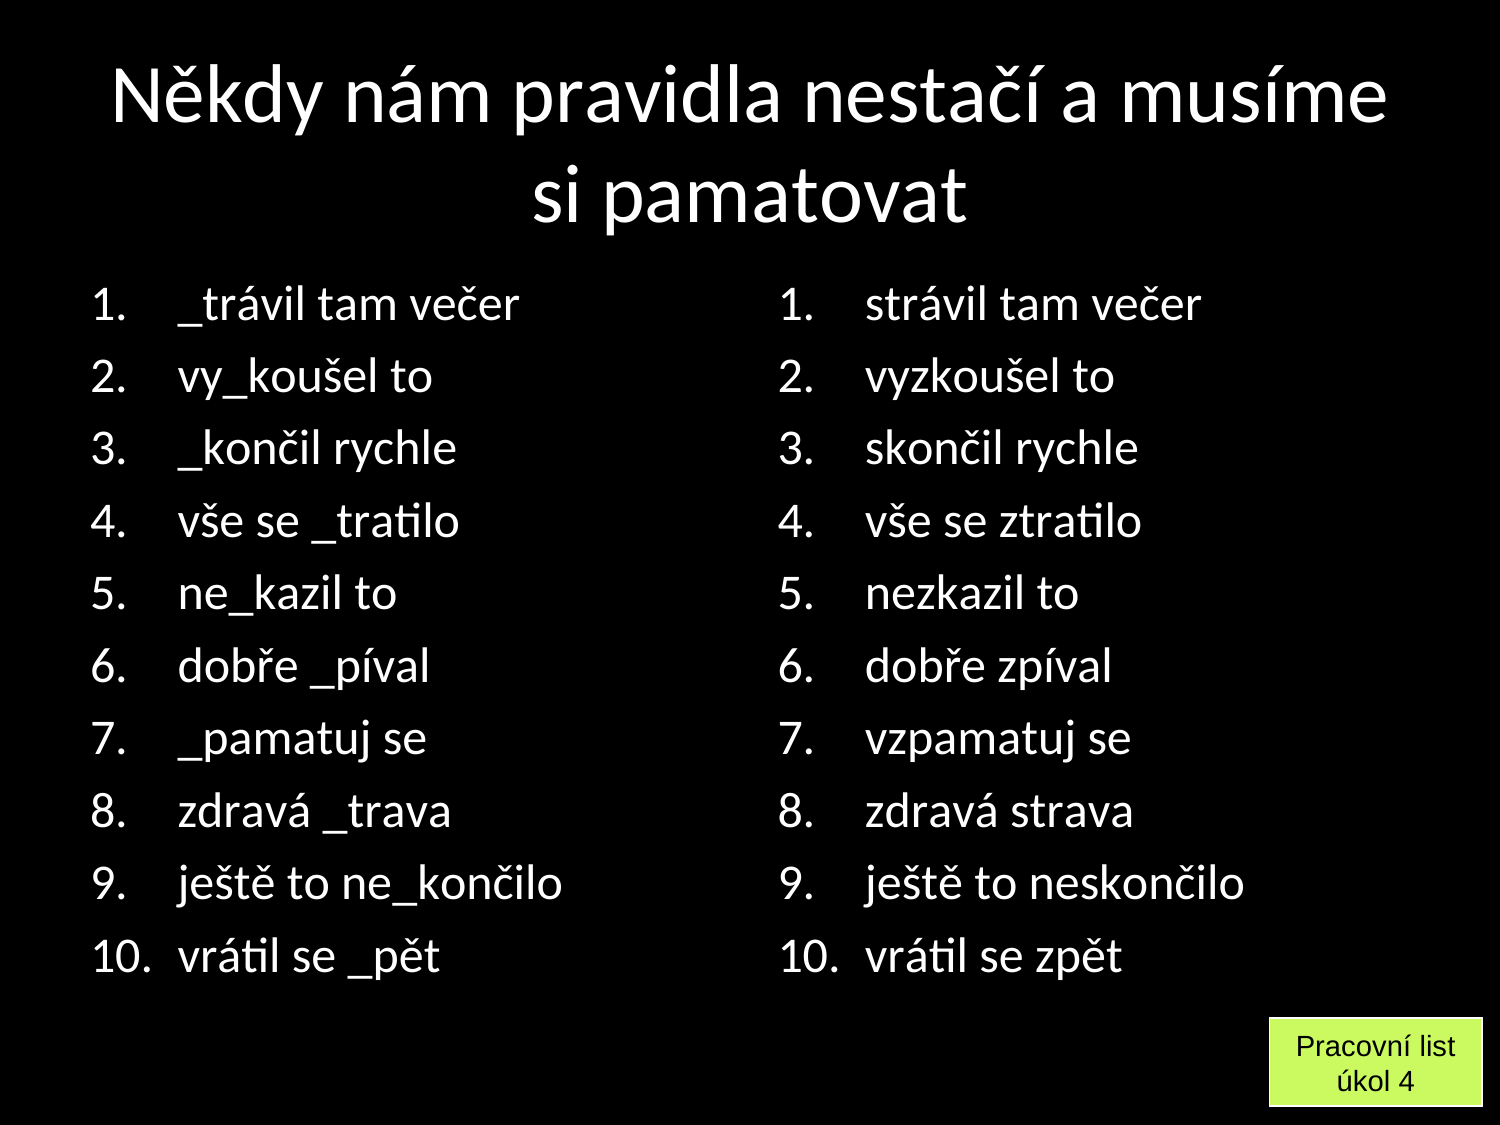

# Někdy nám pravidla nestačí a musíme si pamatovat
_trávil tam večer
vy_koušel to
_končil rychle
vše se _tratilo
ne_kazil to
dobře _píval
_pamatuj se
zdravá _trava
ještě to ne_končilo
vrátil se _pět
strávil tam večer
vyzkoušel to
skončil rychle
vše se ztratilo
nezkazil to
dobře zpíval
vzpamatuj se
zdravá strava
ještě to neskončilo
vrátil se zpět
Pracovní list
úkol 4